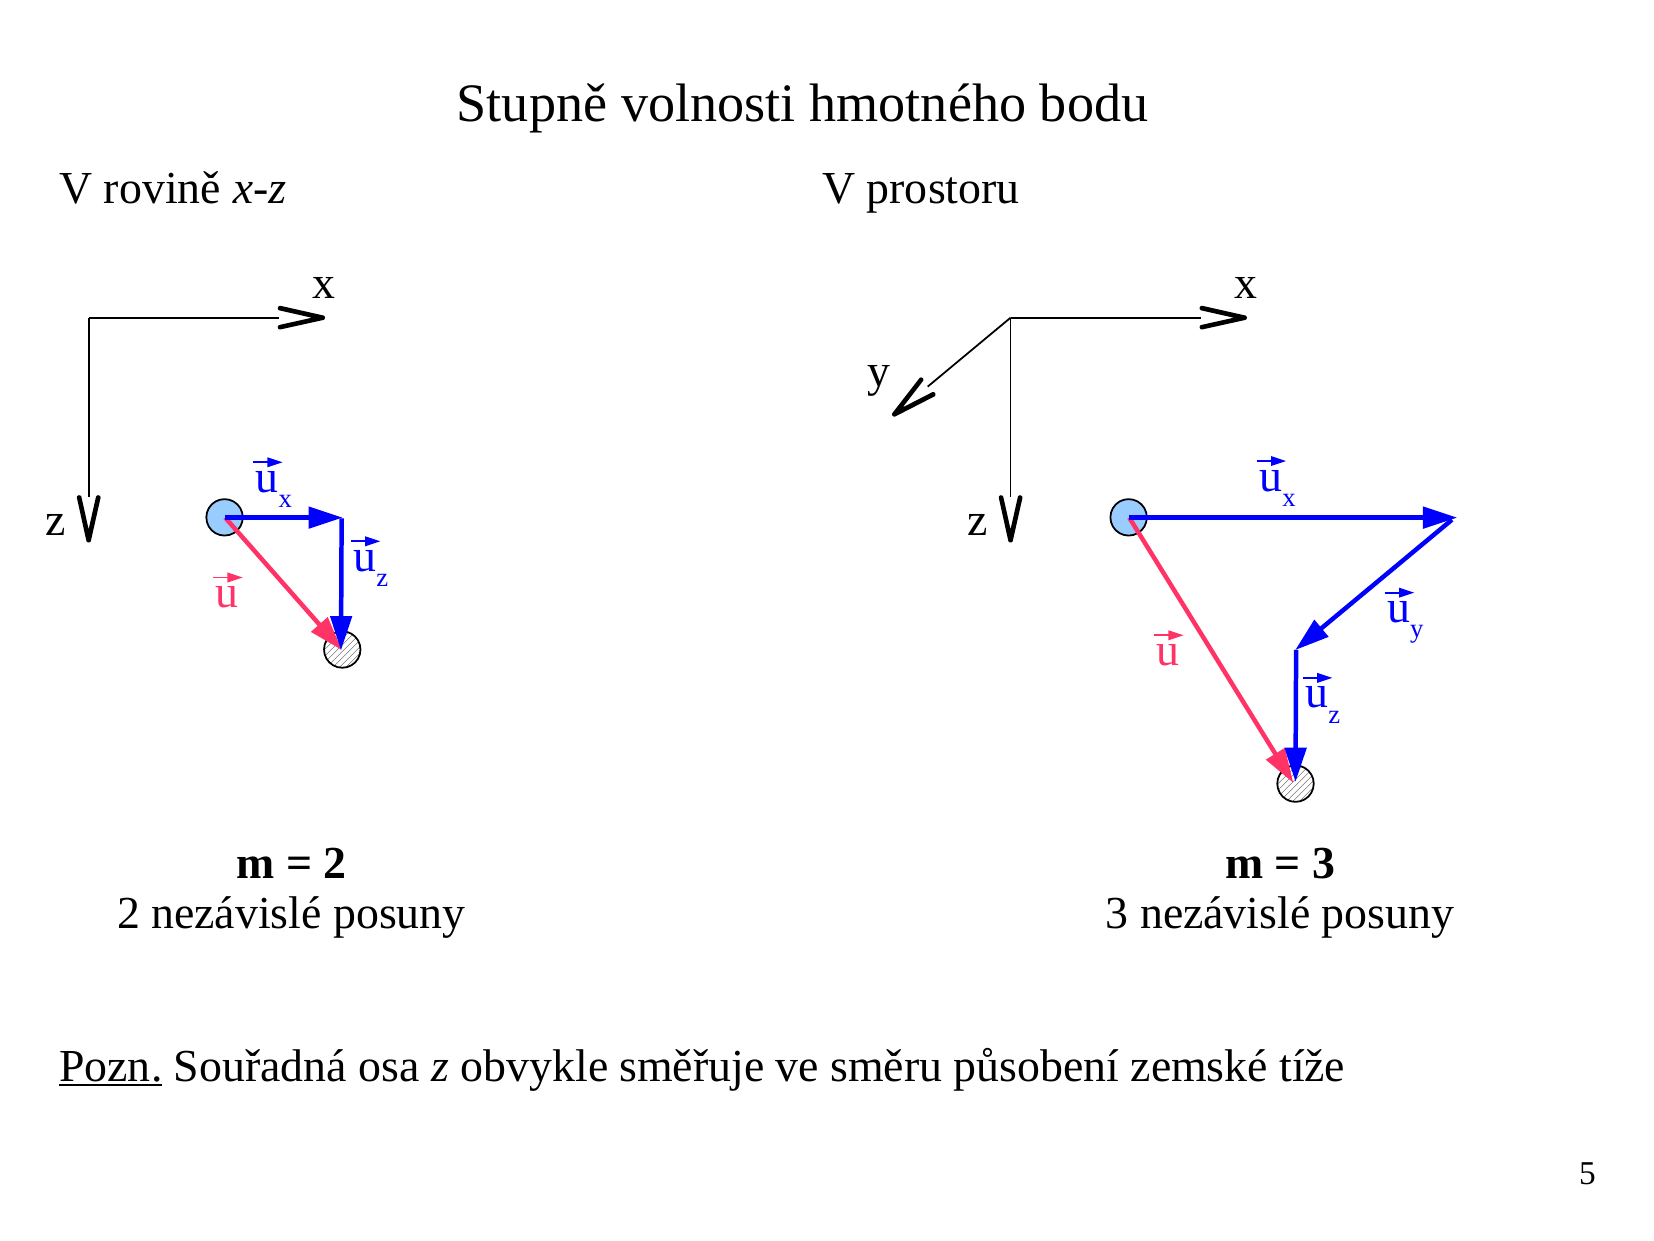

# Stupně volnosti hmotného bodu
V rovině x-z
V prostoru
x
x
y
ux
ux
z
z
uz
u
uy
u
uz
m = 2
2 nezávislé posuny
m = 3
3 nezávislé posuny
Pozn. Souřadná osa z obvykle směřuje ve směru působení zemské tíže
5